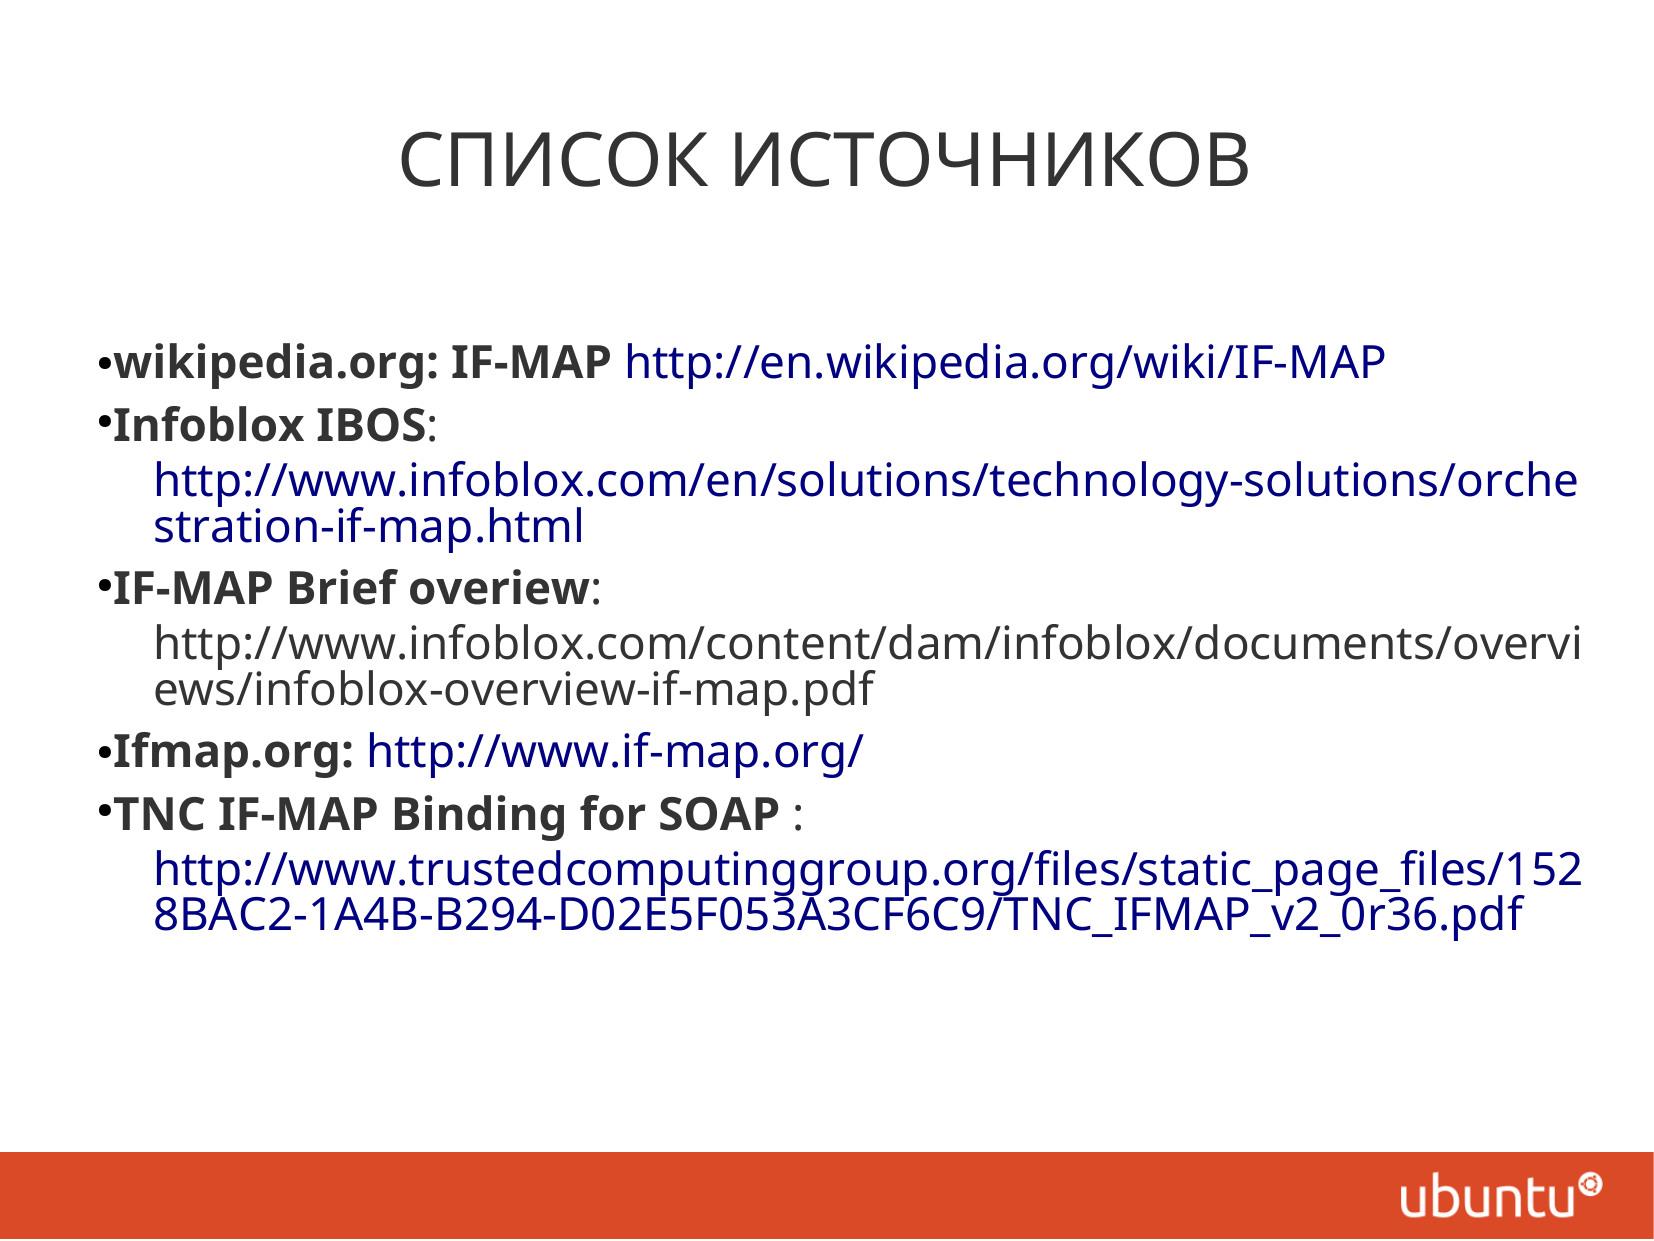

# СПИСОК ИСТОЧНИКОВ
wikipedia.org: IF-MAP http://en.wikipedia.org/wiki/IF-MAP
Infoblox IBOS: http://www.infoblox.com/en/solutions/technology-solutions/orchestration-if-map.html
IF-MAP Brief overiew: http://www.infoblox.com/content/dam/infoblox/documents/overviews/infoblox-overview-if-map.pdf
Ifmap.org: http://www.if-map.org/
TNC IF-MAP Binding for SOAP : http://www.trustedcomputinggroup.org/files/static_page_files/1528BAC2-1A4B-B294-D02E5F053A3CF6C9/TNC_IFMAP_v2_0r36.pdf